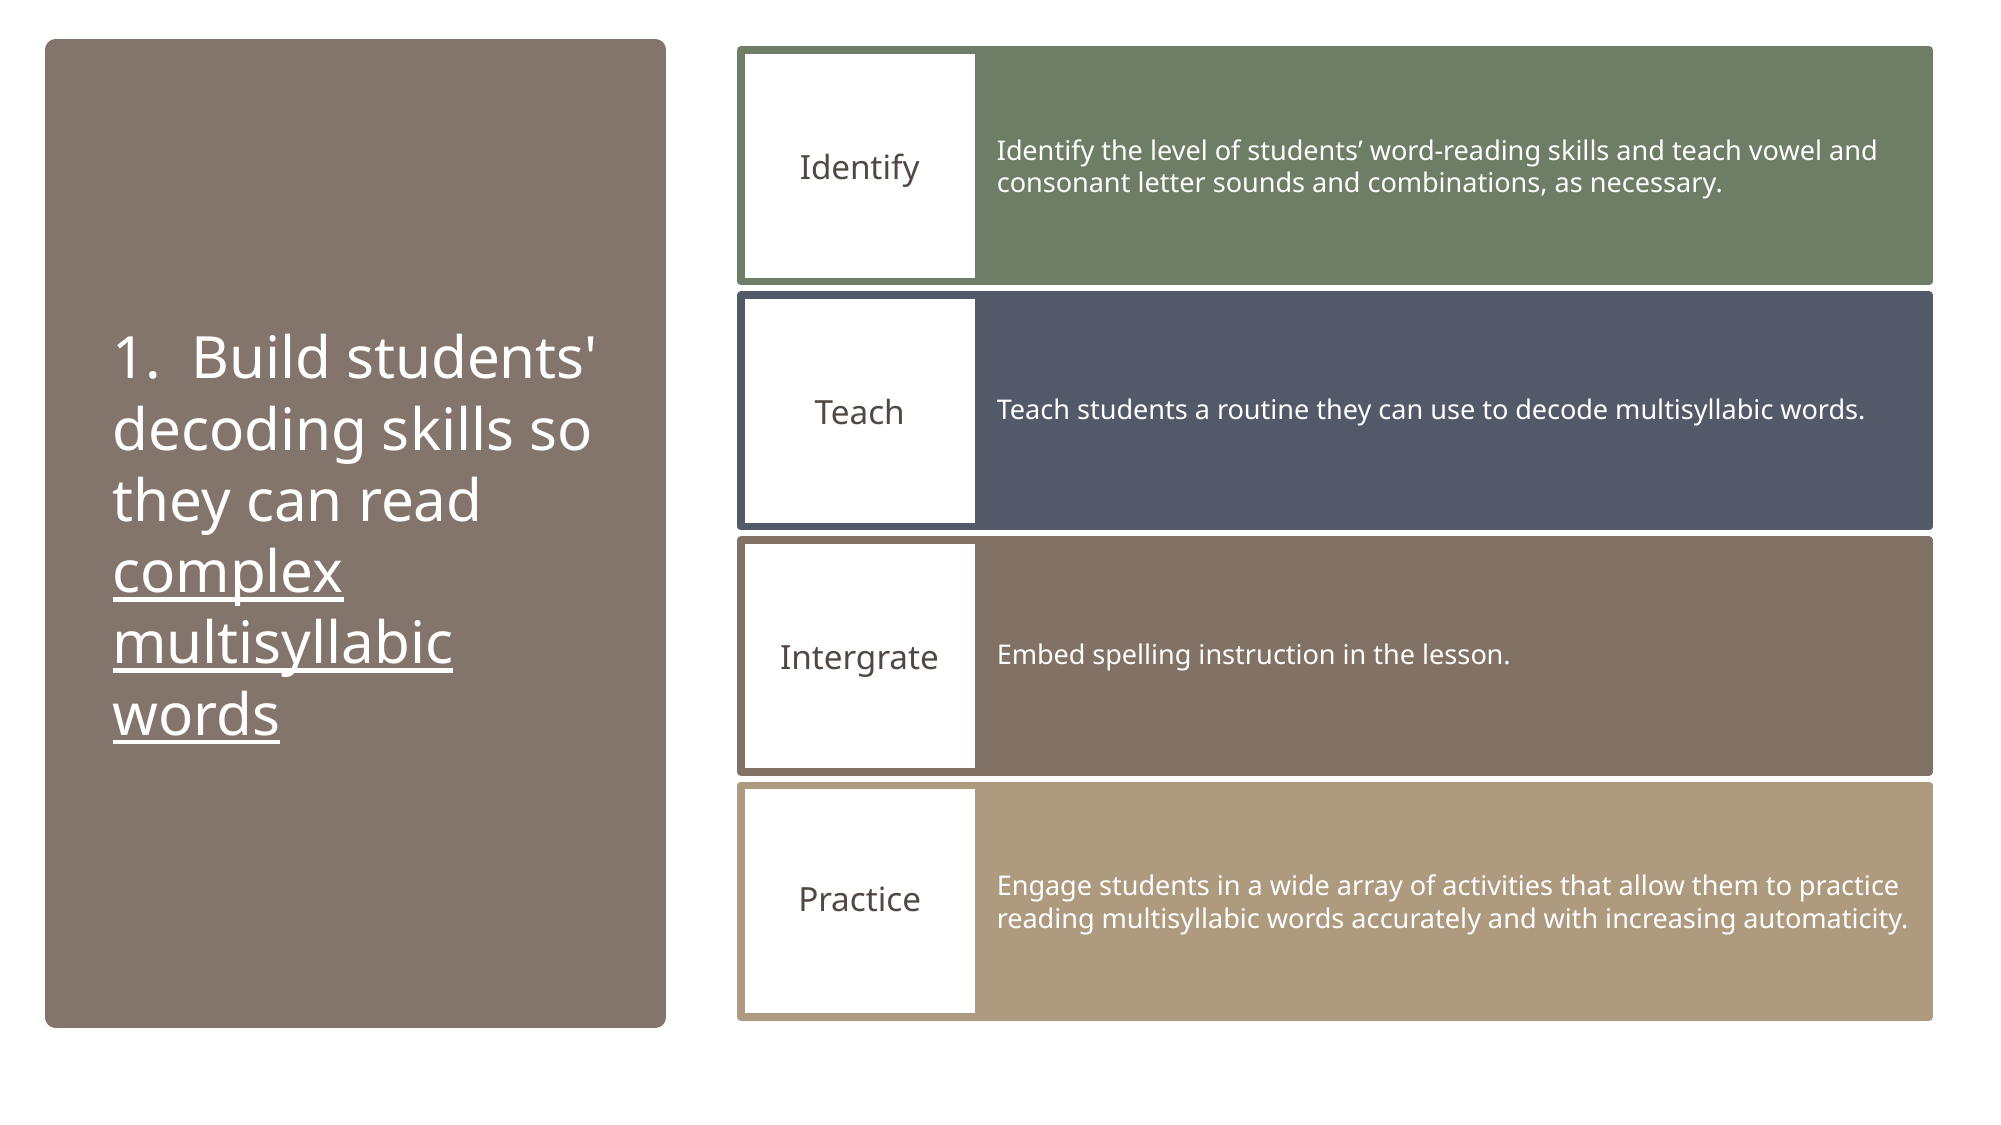

Identify
Identify the level of students’ word-reading skills and teach vowel and consonant letter sounds and combinations, as necessary.
Teach
Teach students a routine they can use to decode multisyllabic words.
Intergrate
Embed spelling instruction in the lesson.
Practice
Engage students in a wide array of activities that allow them to practice reading multisyllabic words accurately and with increasing automaticity.
# 1.  Build students' decoding skills so they can read complex multisyllabic words